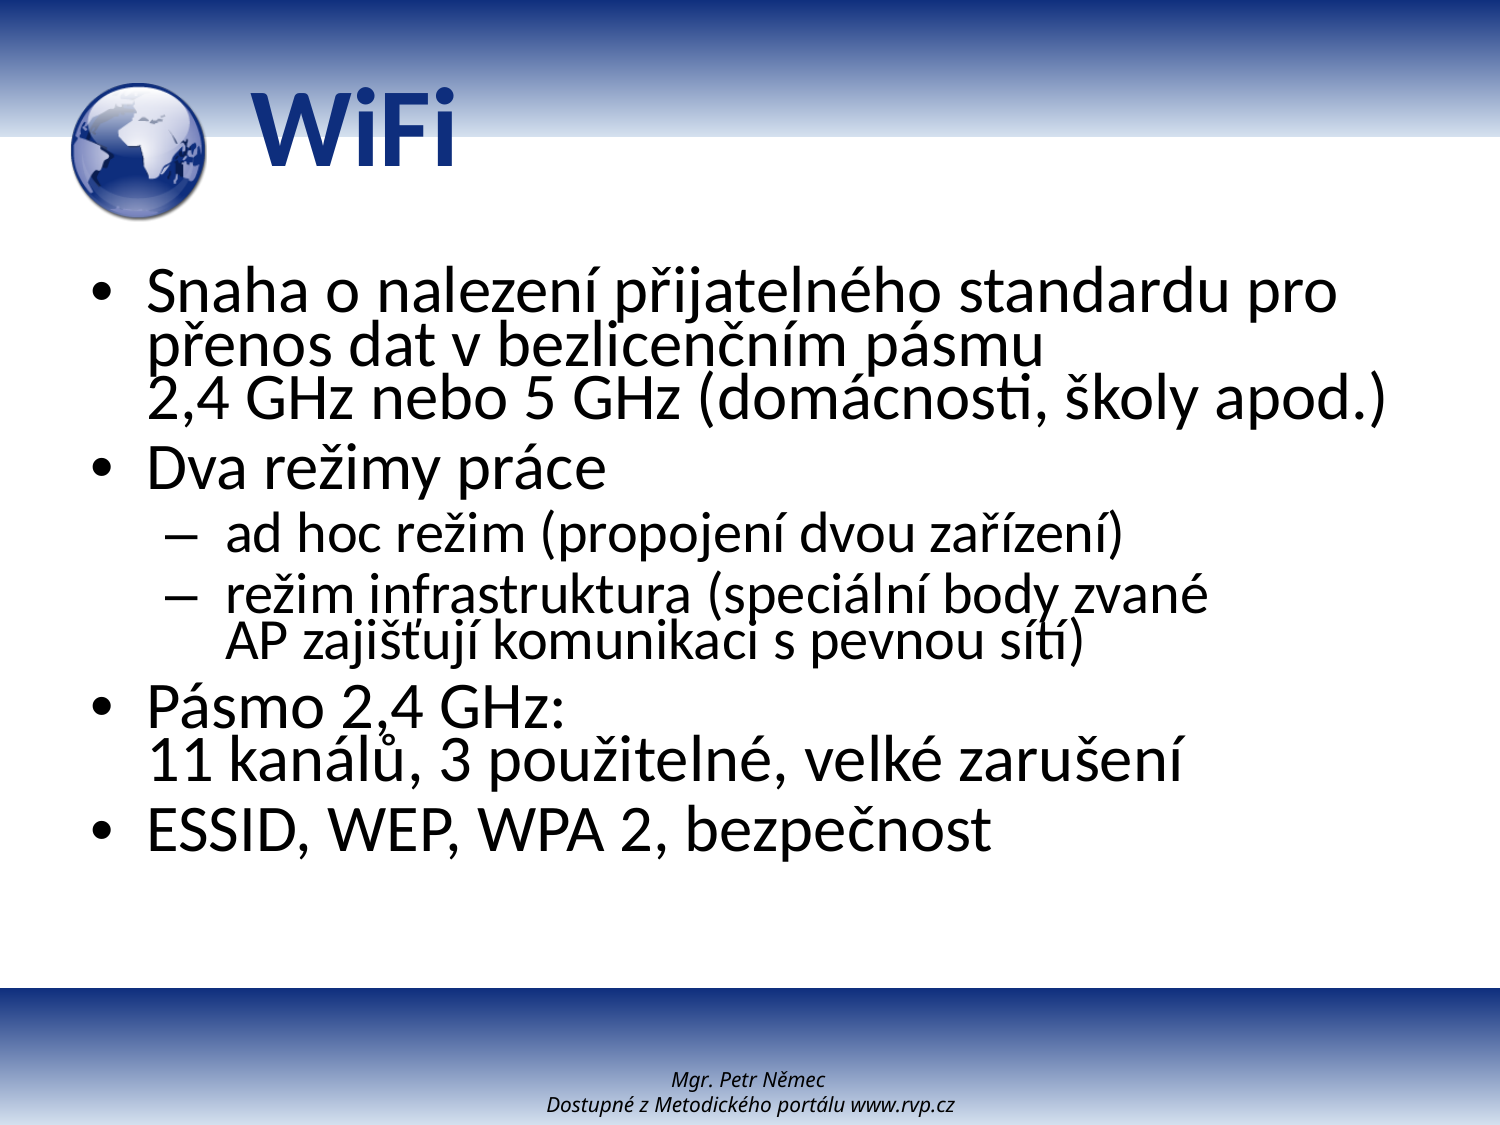

# WiFi
Snaha o nalezení přijatelného standardu pro přenos dat v bezlicenčním pásmu
2,4 GHz nebo 5 GHz (domácnosti, školy apod.)
Dva režimy práce
 ad hoc režim (propojení dvou zařízení)
 režim infrastruktura (speciální body zvané
 AP zajišťují komunikaci s pevnou sítí)
Pásmo 2,4 GHz:
11 kanálů, 3 použitelné, velké zarušení
ESSID, WEP, WPA 2, bezpečnost